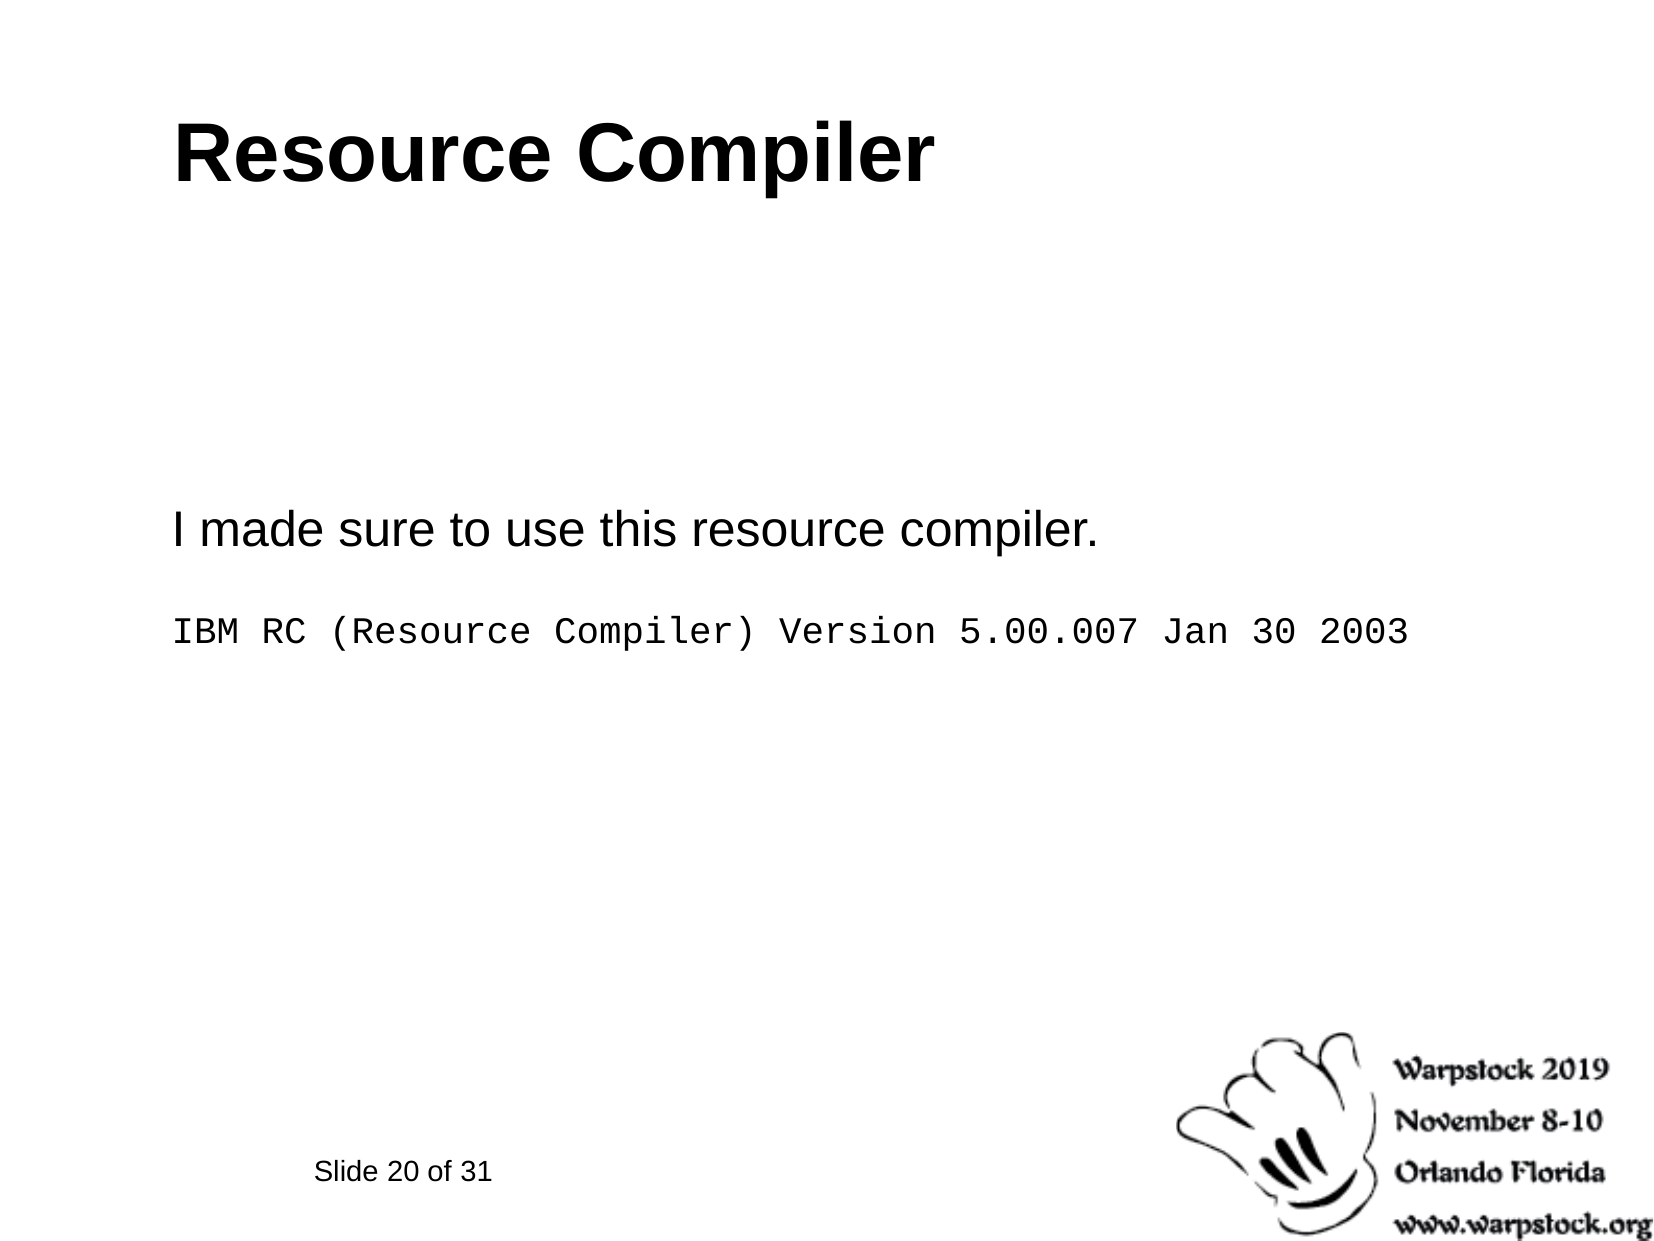

# Resource Compiler
I made sure to use this resource compiler.
IBM RC (Resource Compiler) Version 5.00.007 Jan 30 2003